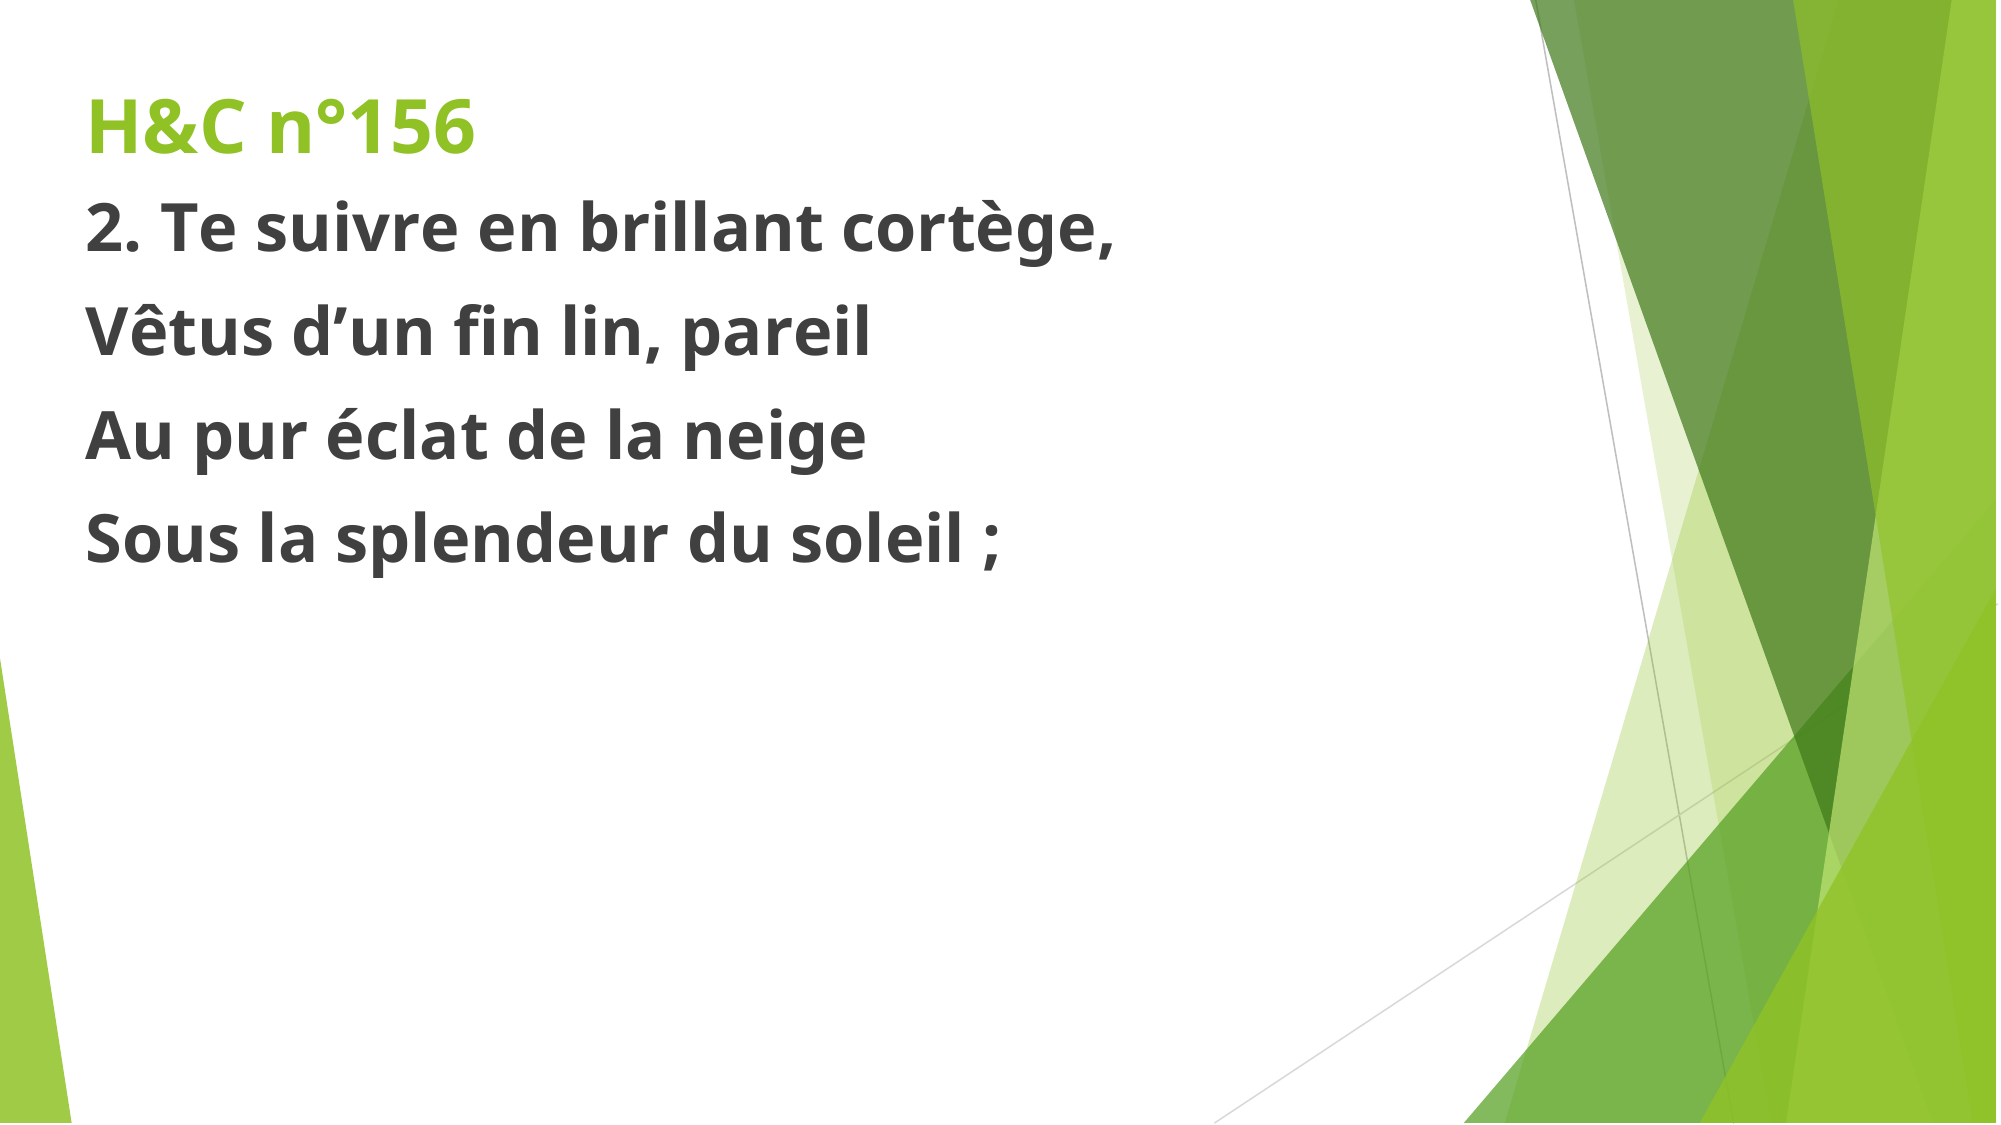

H&C n°156
2. Te suivre en brillant cortège,
Vêtus d’un fin lin, pareil
Au pur éclat de la neige
Sous la splendeur du soleil ;